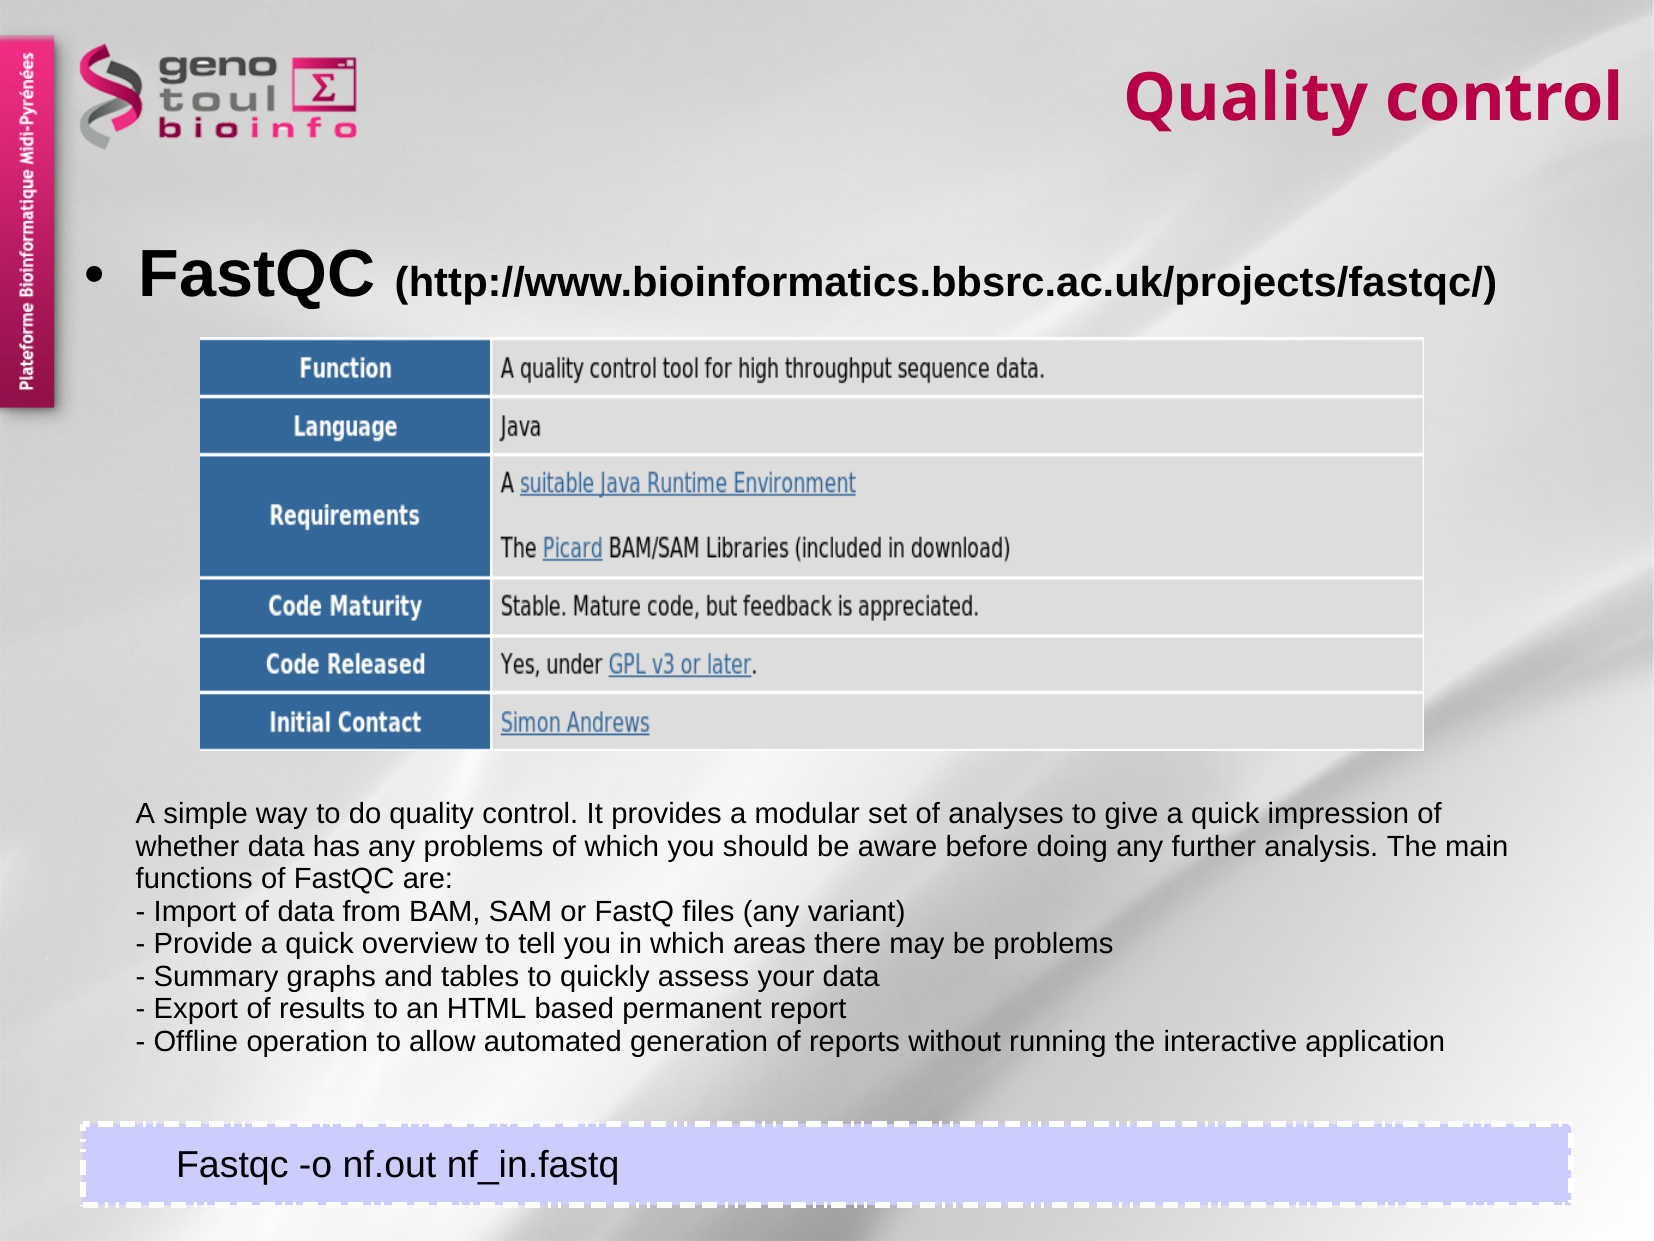

# Quality control
FastQC (http://www.bioinformatics.bbsrc.ac.uk/projects/fastqc/)
A simple way to do quality control. It provides a modular set of analyses to give a quick impression of whether data has any problems of which you should be aware before doing any further analysis. The main functions of FastQC are:
- Import of data from BAM, SAM or FastQ files (any variant)
- Provide a quick overview to tell you in which areas there may be problems
- Summary graphs and tables to quickly assess your data
- Export of results to an HTML based permanent report
- Offline operation to allow automated generation of reports without running the interactive application
Fastqc -o nf.out nf_in.fastq